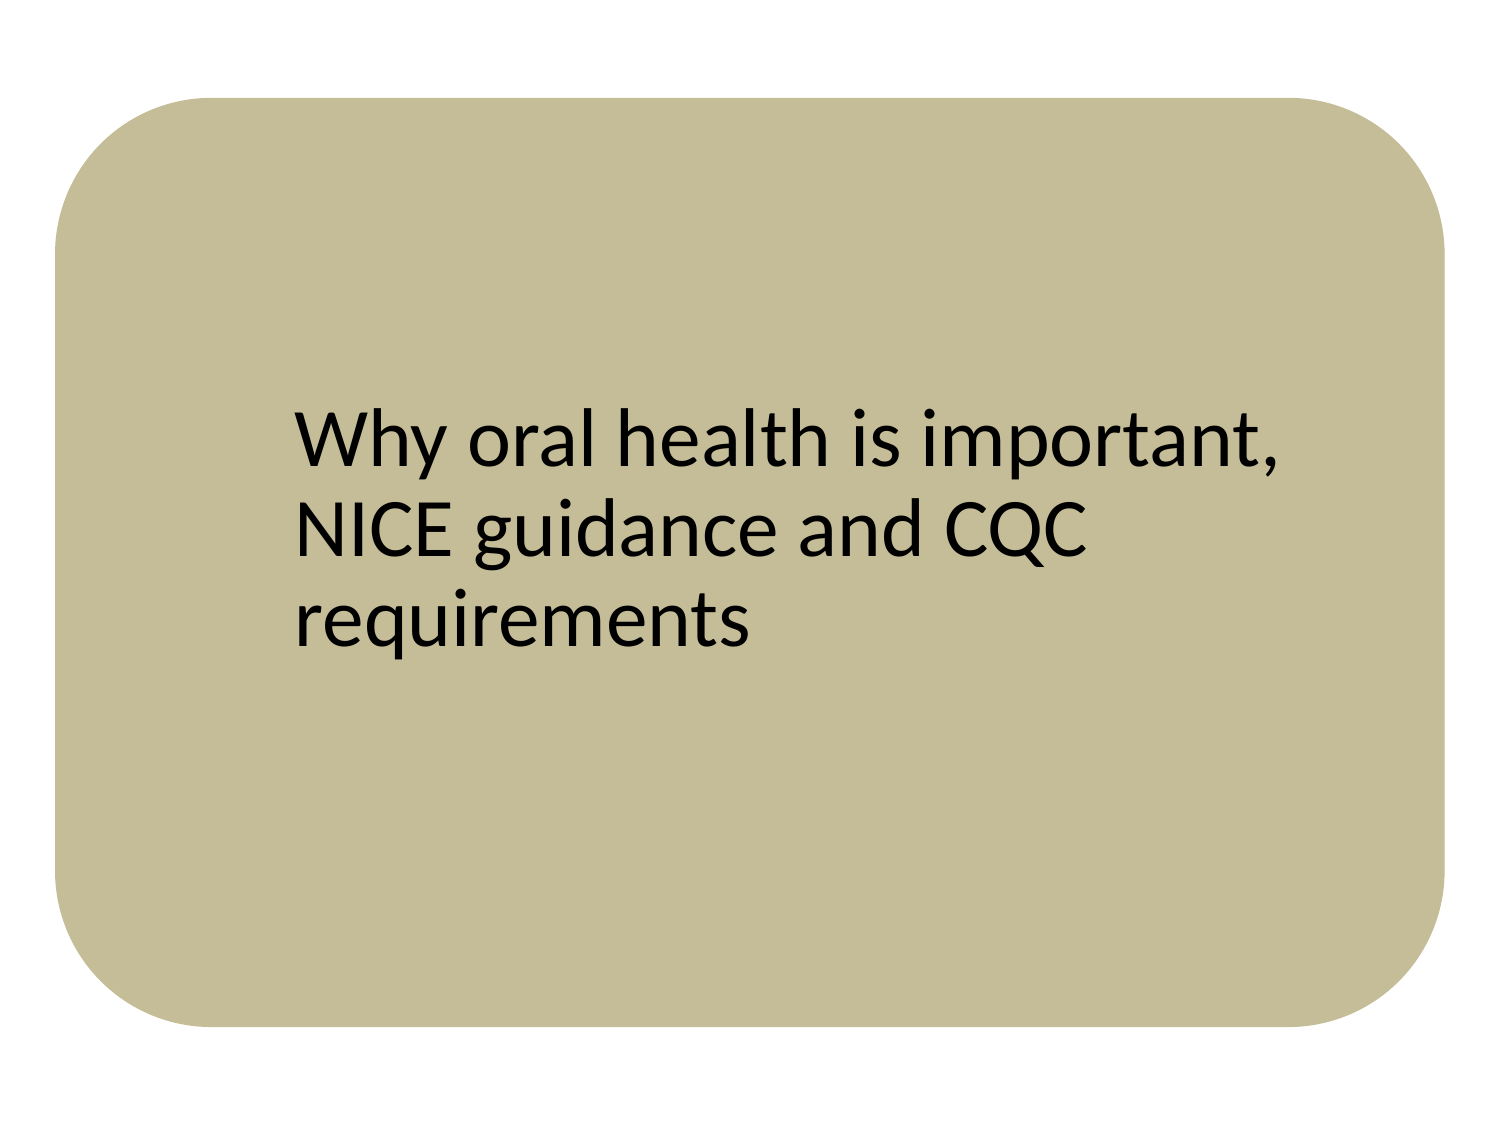

#
Why oral health is important, NICE guidance and CQC requirements